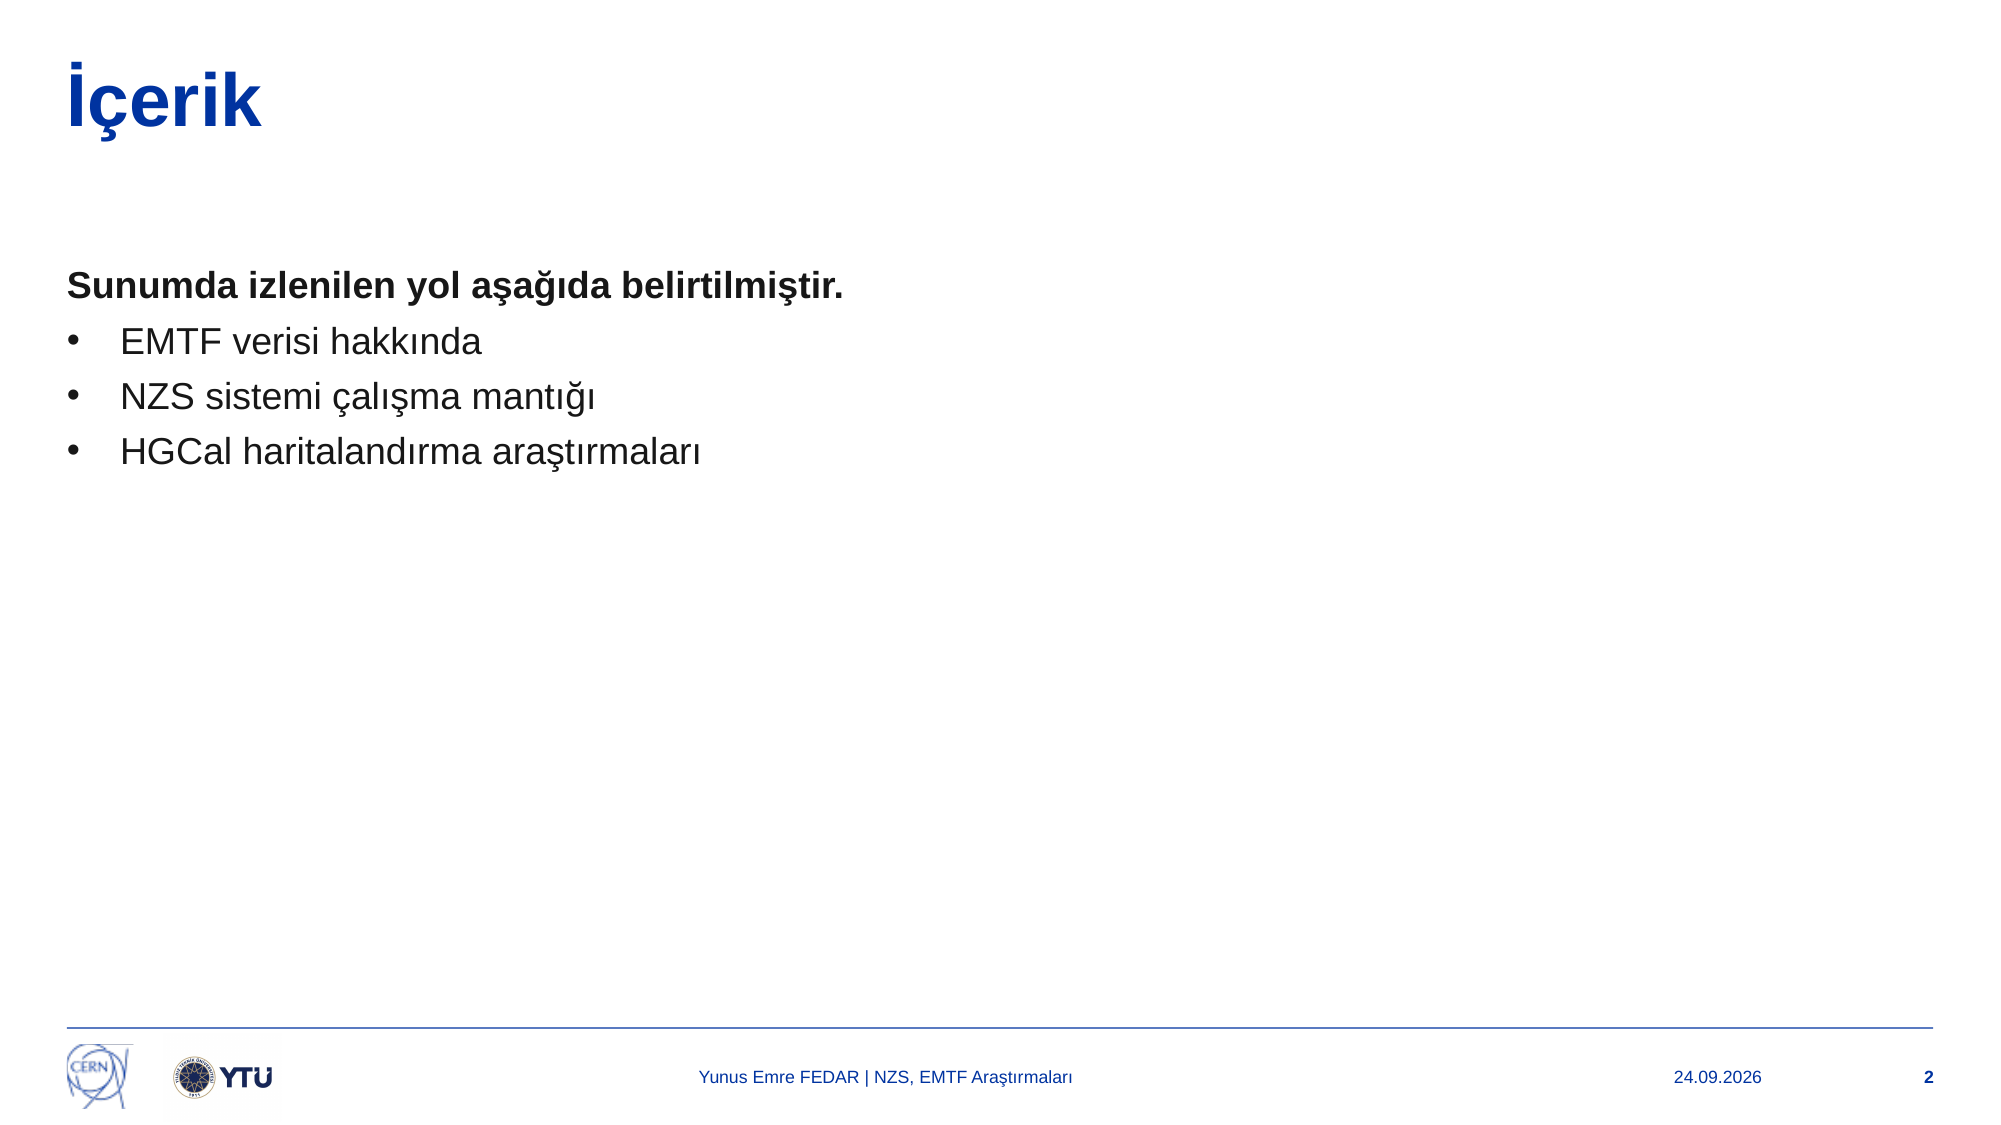

# İçerik
Sunumda izlenilen yol aşağıda belirtilmiştir.
EMTF verisi hakkında
NZS sistemi çalışma mantığı
HGCal haritalandırma araştırmaları
Yunus Emre FEDAR | NZS, EMTF Araştırmaları